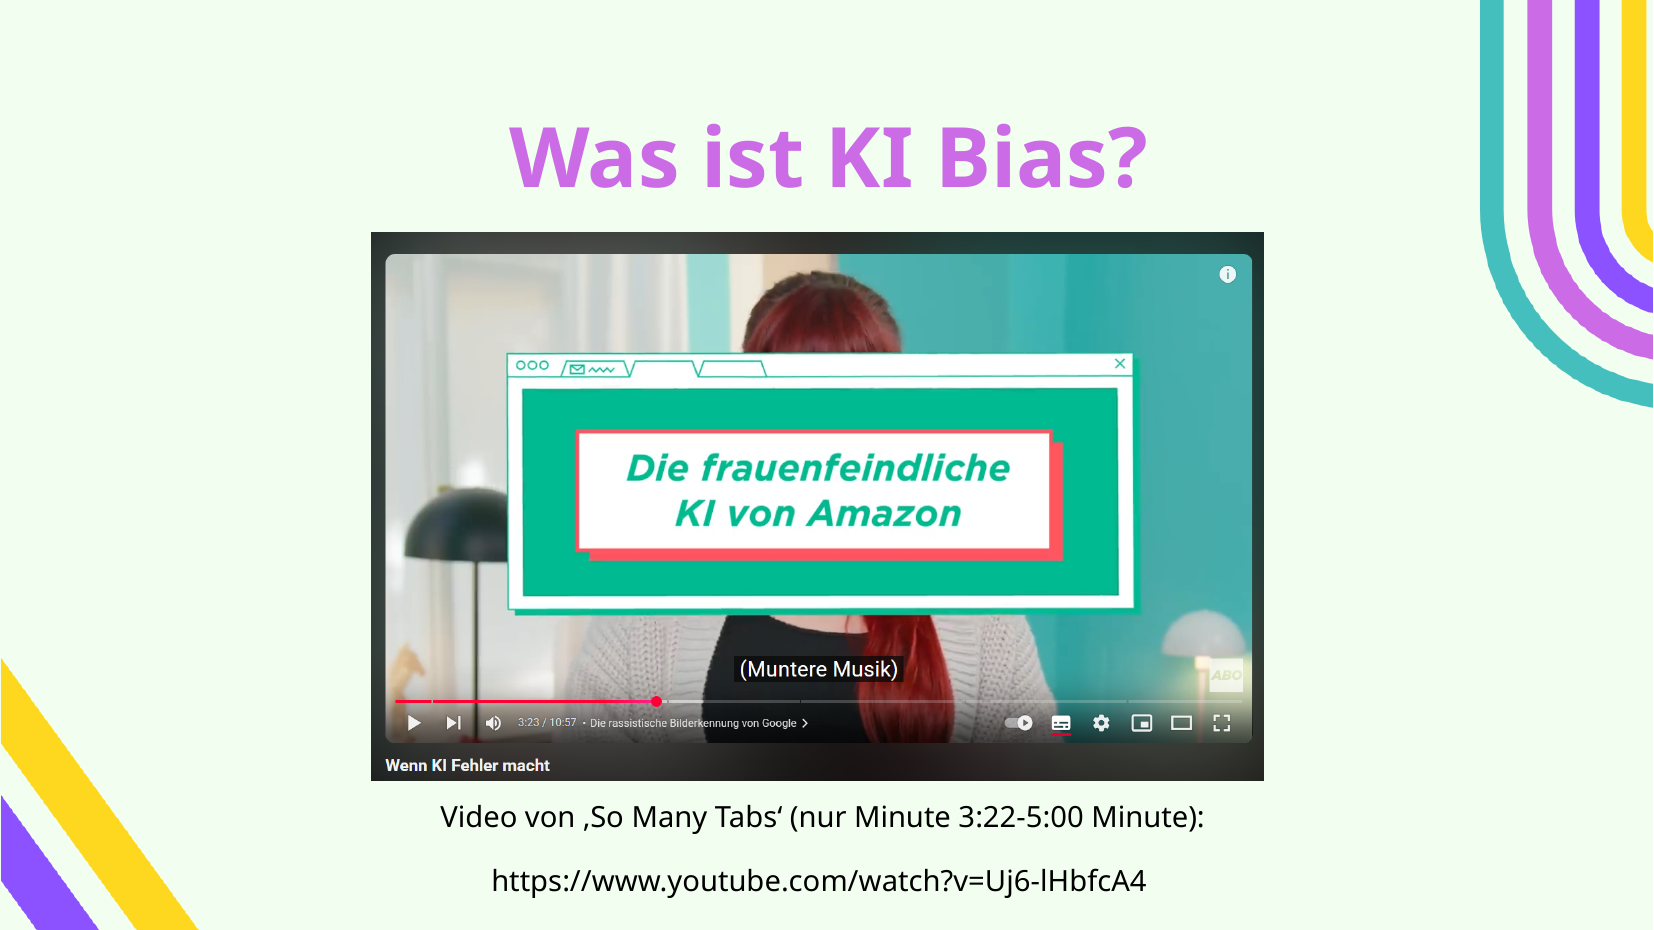

Was ist KI Bias?
Video von ‚So Many Tabs‘ (nur Minute 3:22-5:00 Minute):
https://www.youtube.com/watch?v=Uj6-lHbfcA4